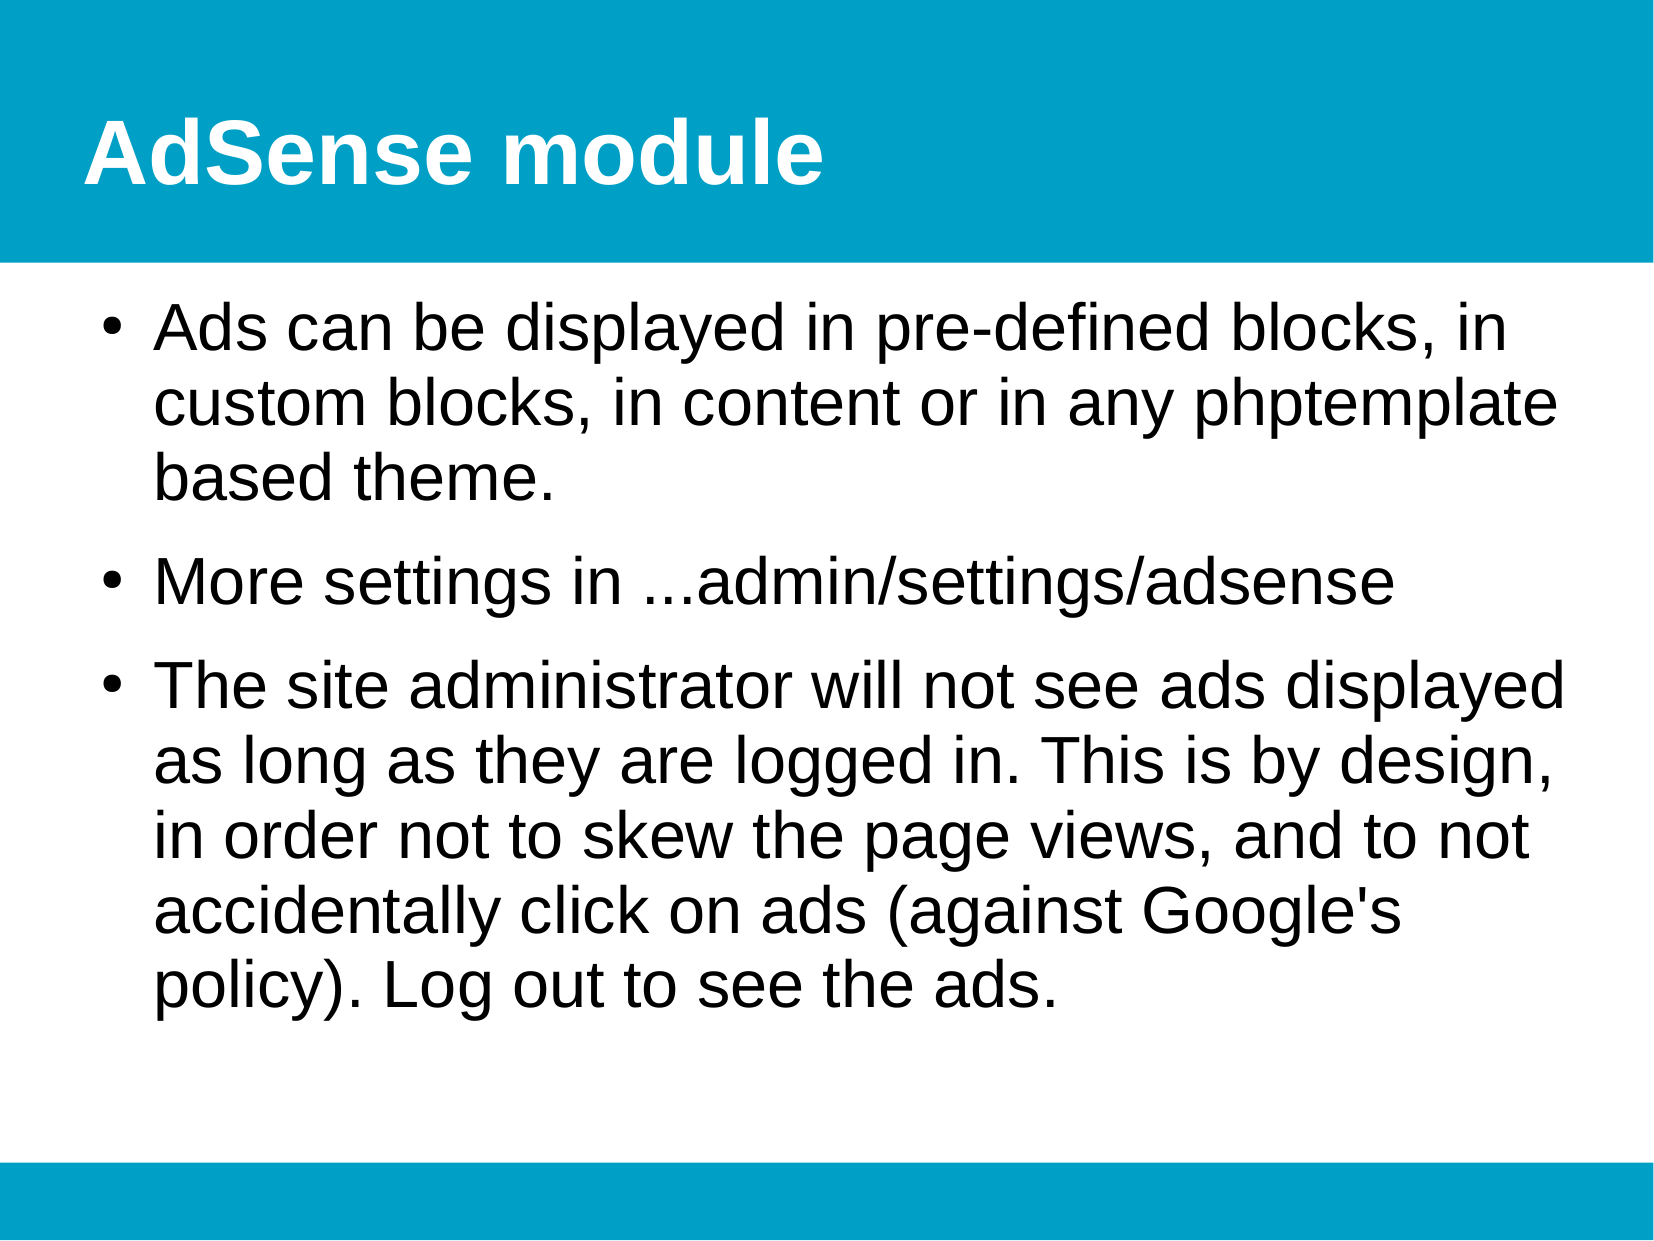

# AdSense module
Ads can be displayed in pre-defined blocks, in custom blocks, in content or in any phptemplate based theme.
More settings in ...admin/settings/adsense
The site administrator will not see ads displayed as long as they are logged in. This is by design, in order not to skew the page views, and to not accidentally click on ads (against Google's policy). Log out to see the ads.